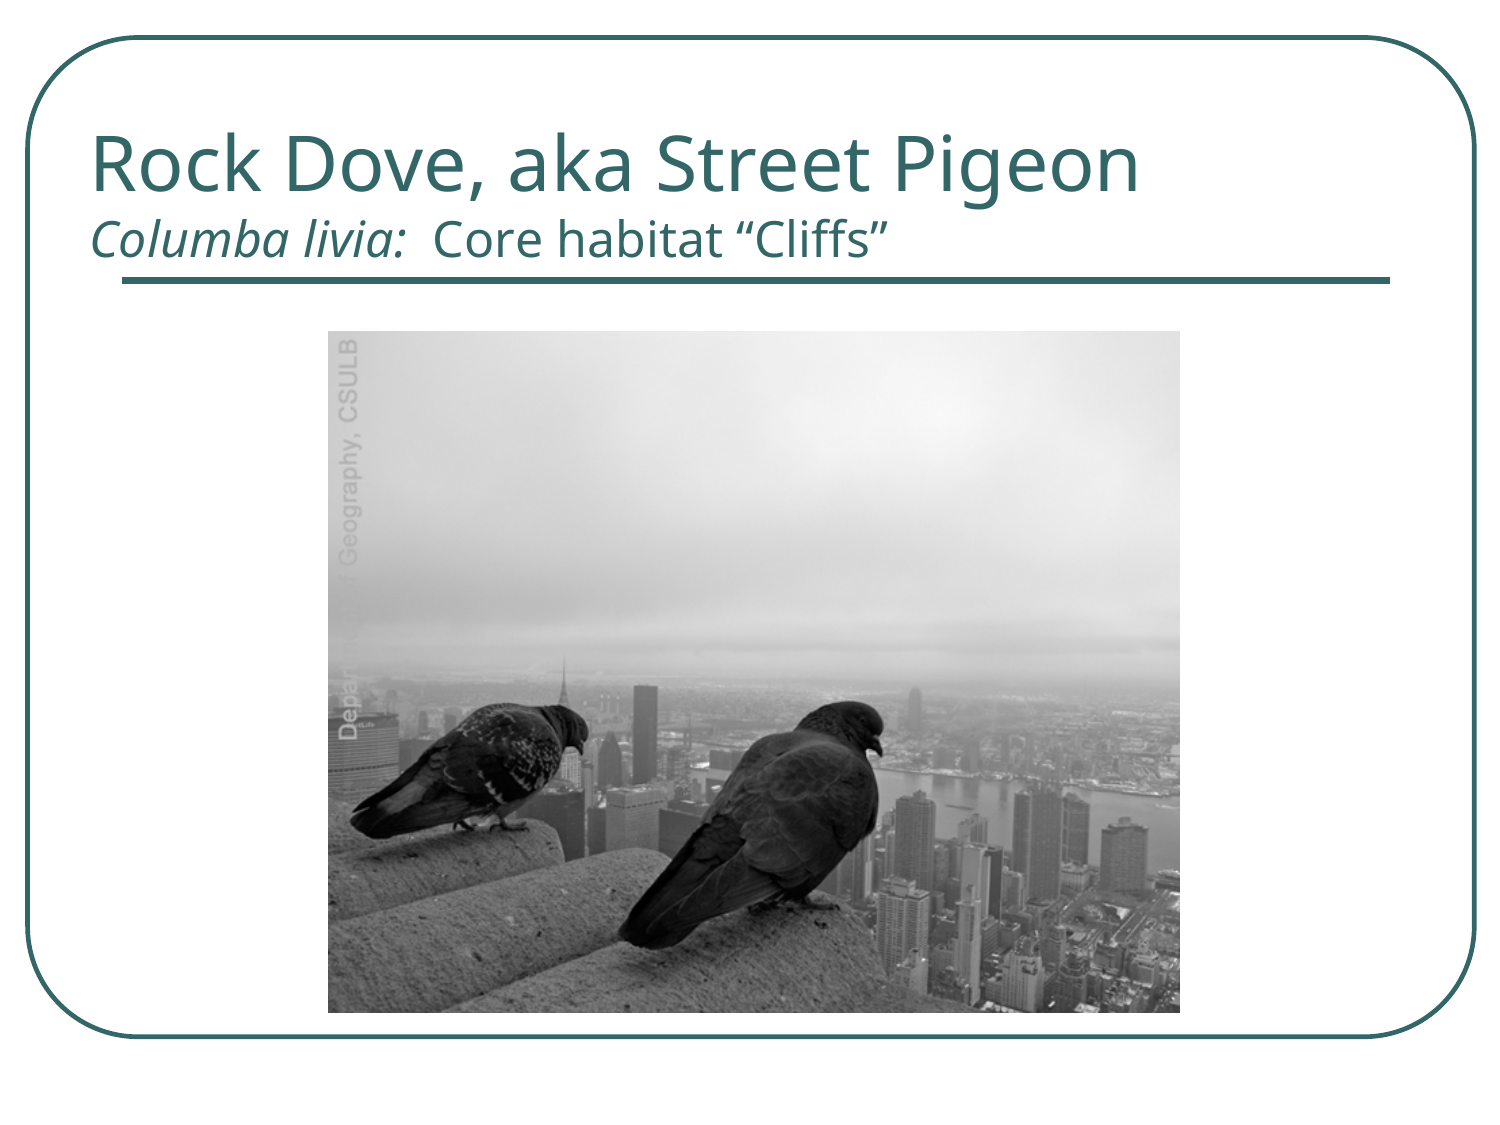

# Rock Dove, aka Street Pigeon Columba livia: Core habitat “Cliffs”